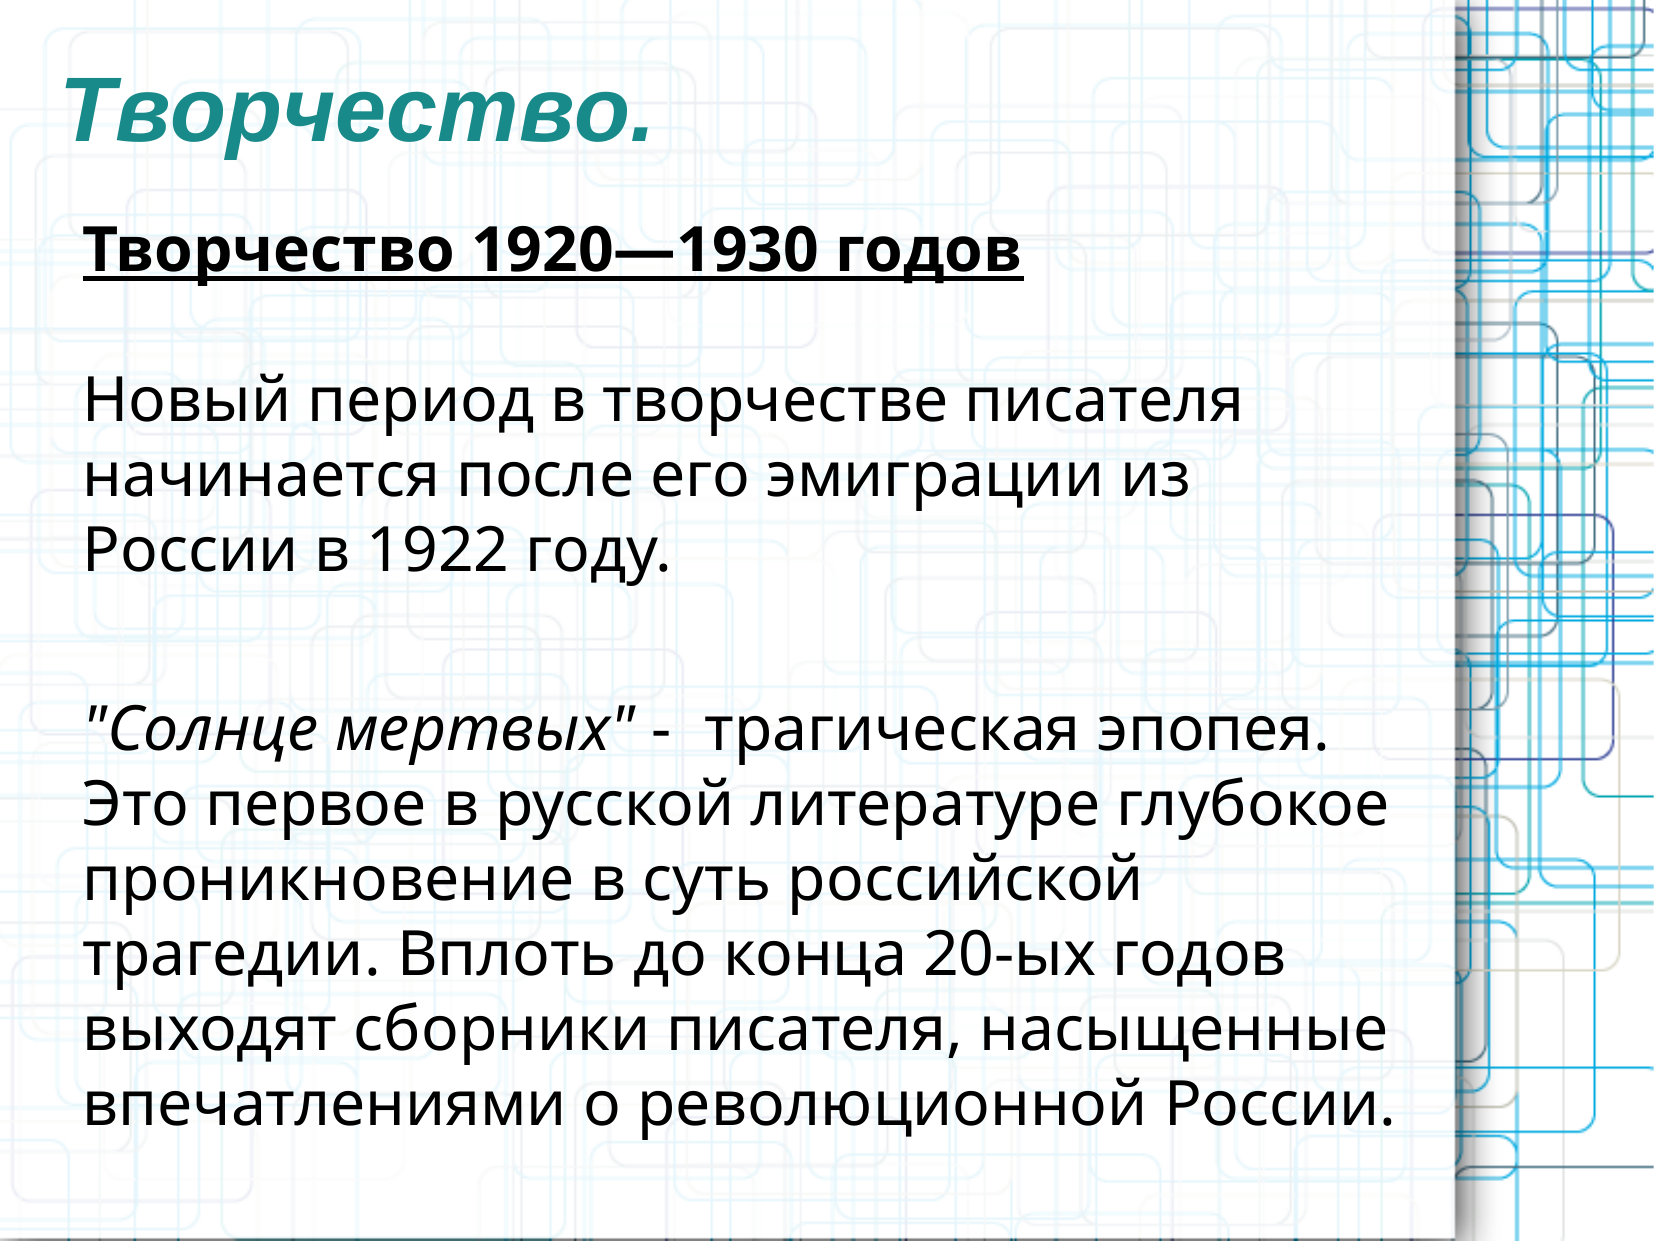

# Творчество.
Творчество 1920—1930 годов
Новый период в творчестве писателя начинается после его эмиграции из России в 1922 году.
"Солнце мертвых" - трагическая эпопея. Это первое в русской литературе глубокое проникновение в суть российской трагедии. Вплоть до конца 20-ых годов выходят сборники писателя, насыщенные впечатлениями о революционной России.